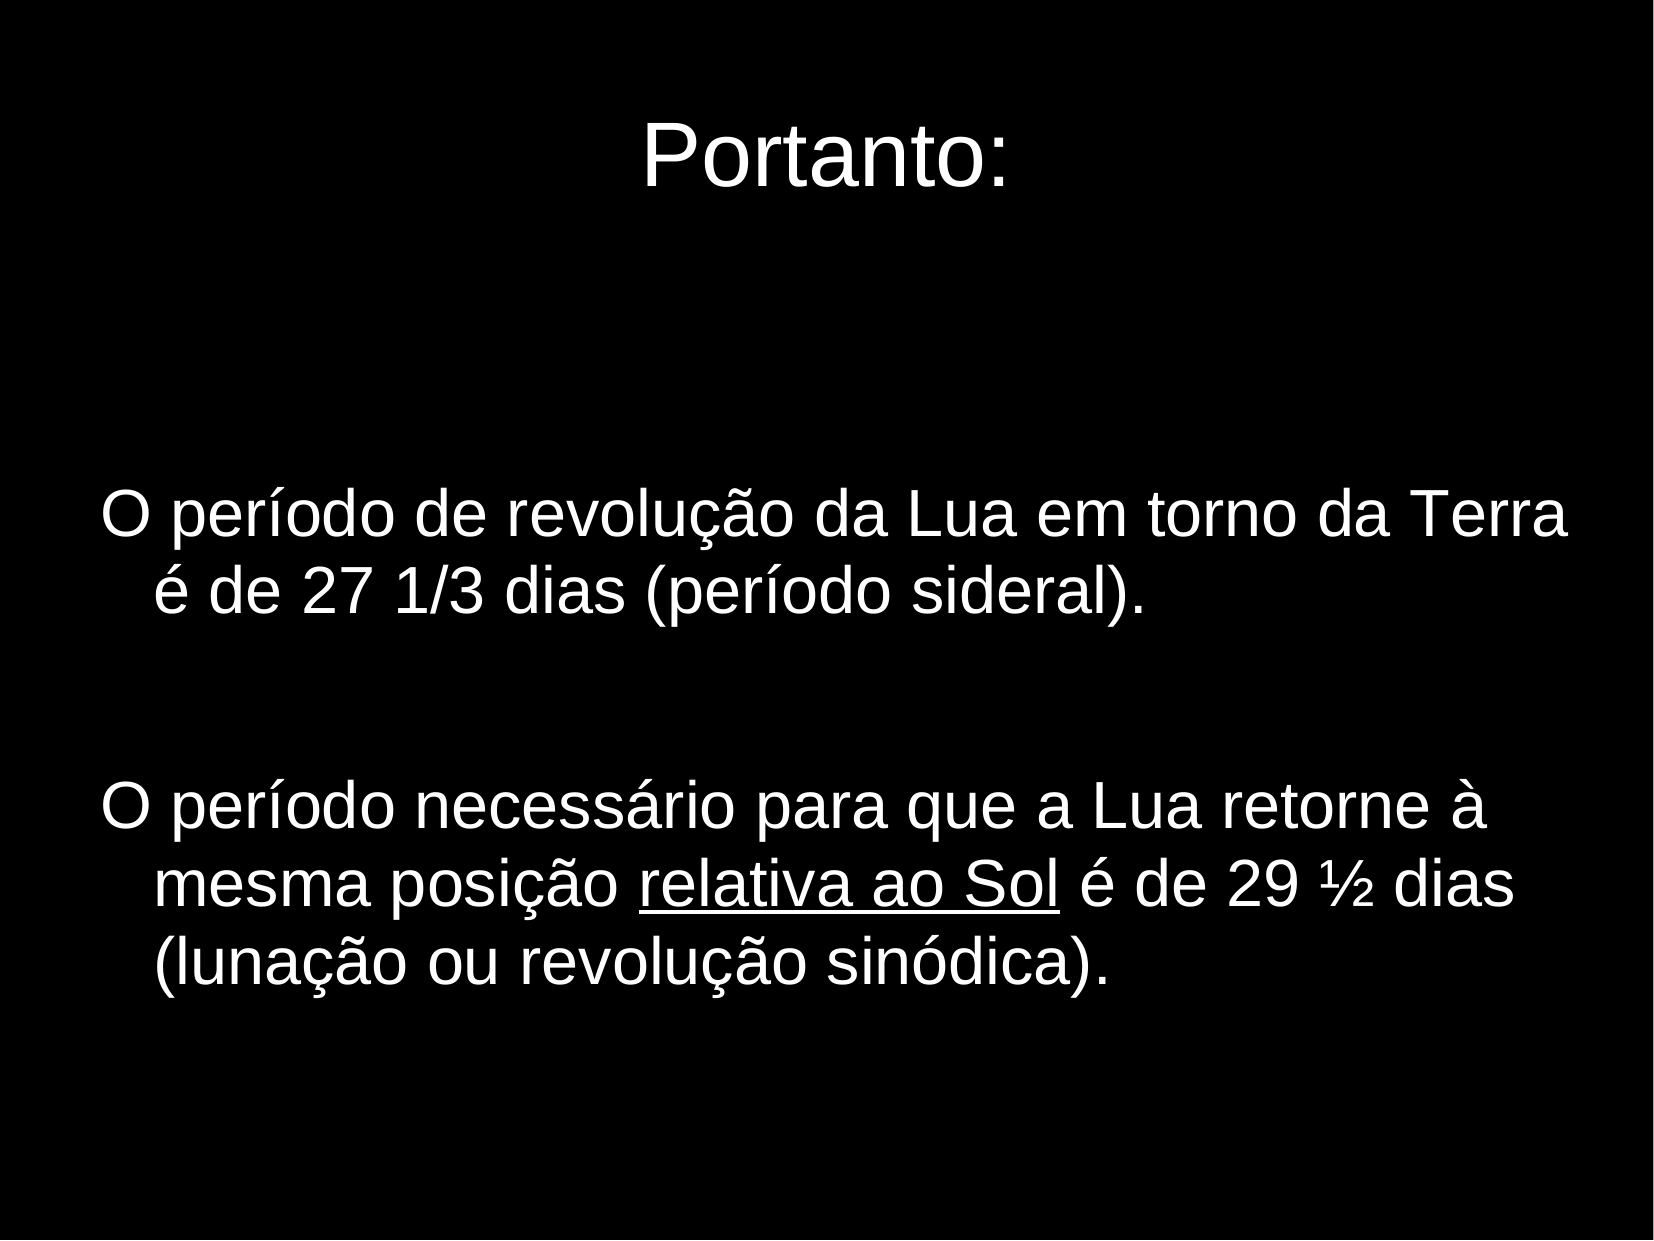

Portanto:
# O período de revolução da Lua em torno da Terra é de 27 1/3 dias (período sideral).
O período necessário para que a Lua retorne à mesma posição relativa ao Sol é de 29 ½ dias (lunação ou revolução sinódica).